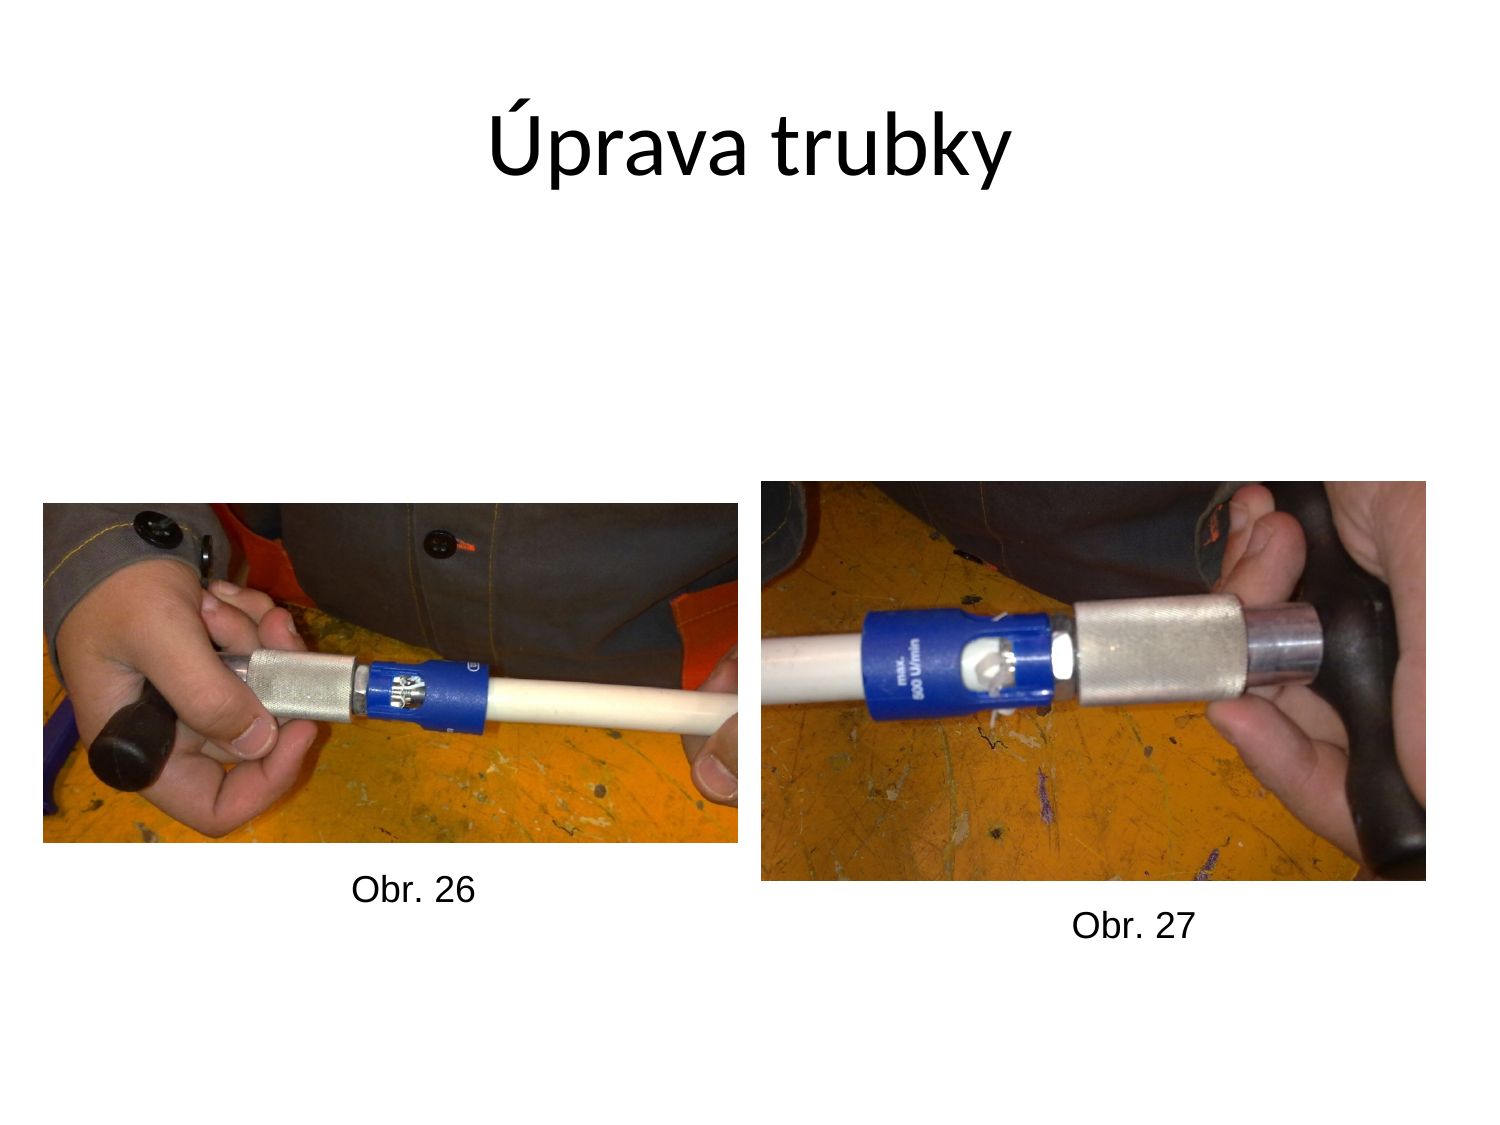

# Úprava trubky
Obr. 26
Obr. 27